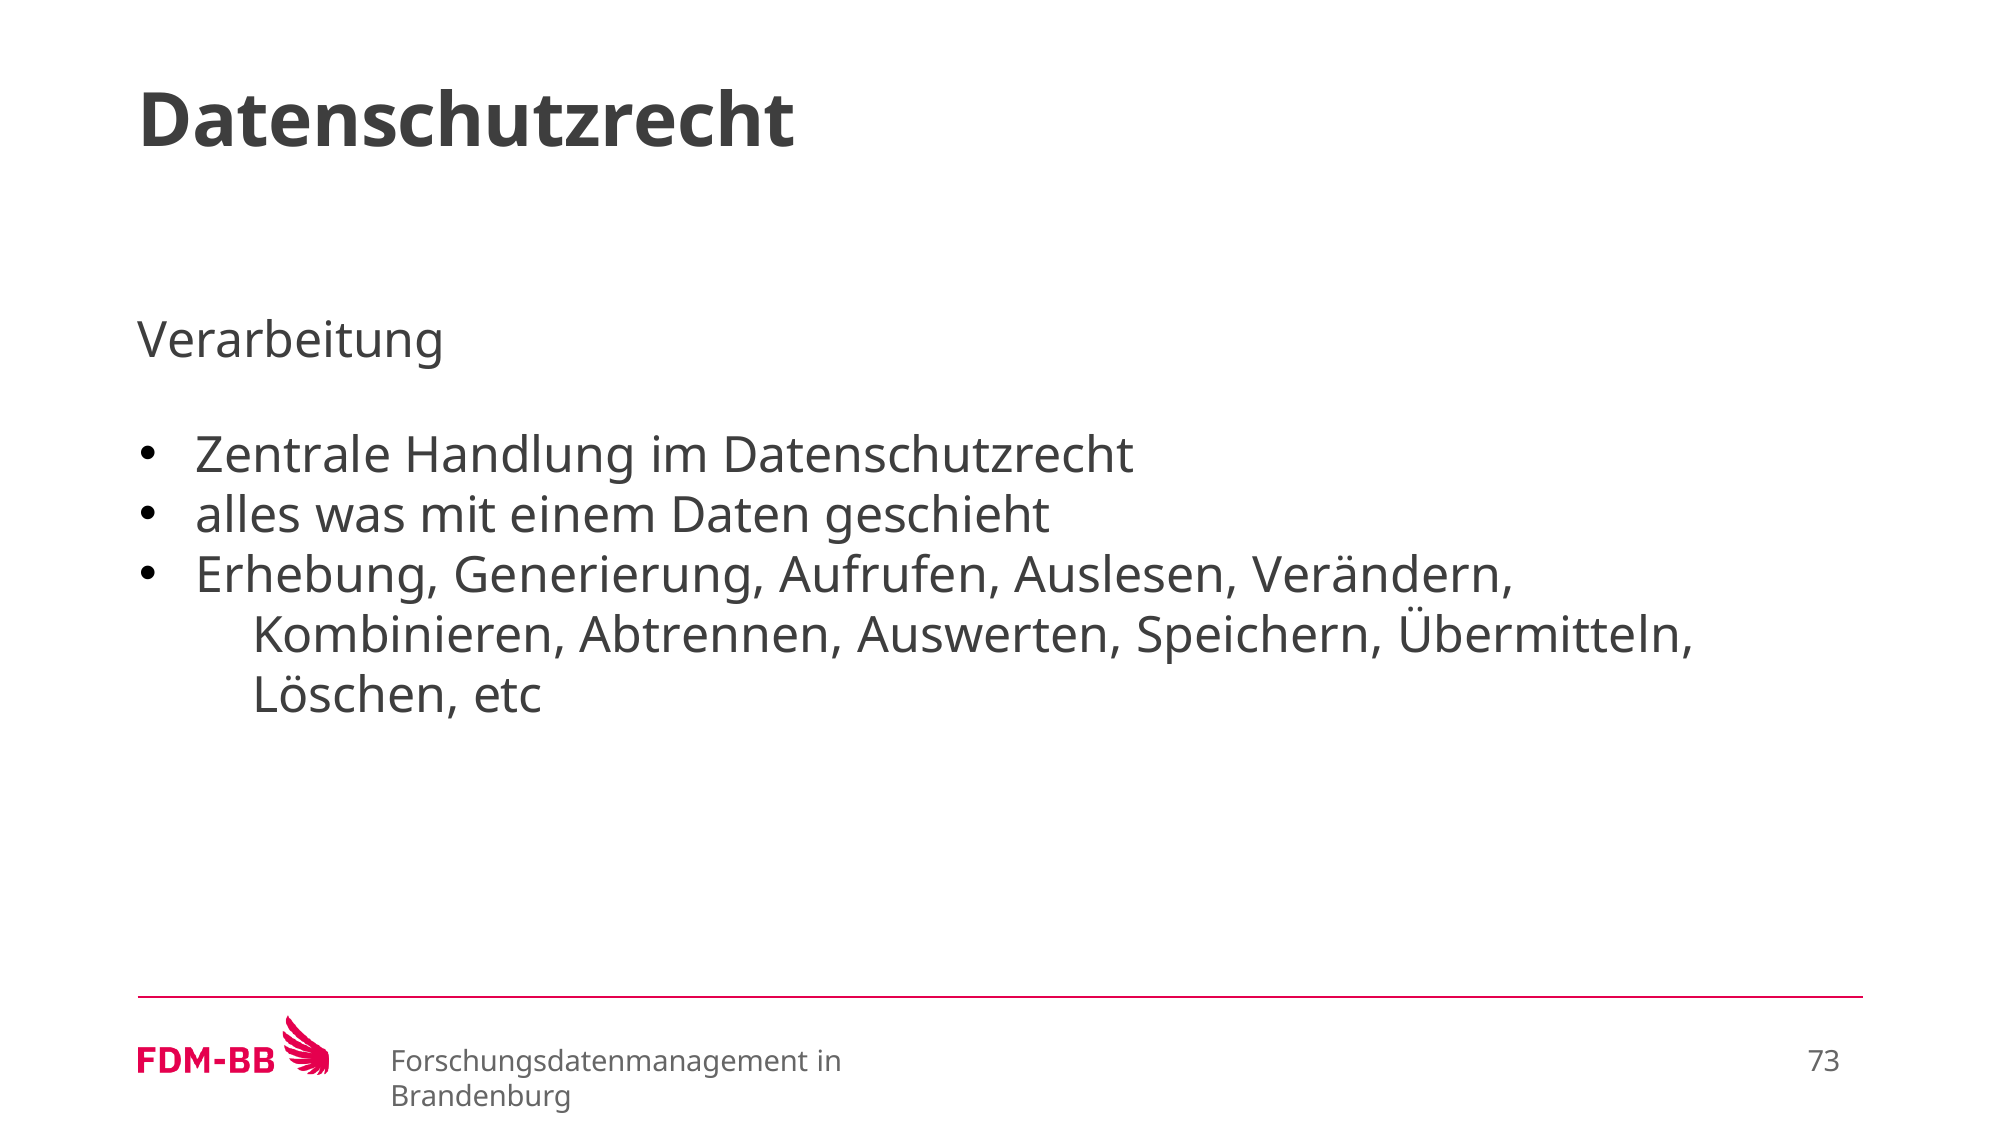

# Datenschutzrecht
Verarbeitung
Zentrale Handlung im Datenschutzrecht
alles was mit einem Daten geschieht
Erhebung, Generierung, Aufrufen, Auslesen, Verändern, Kombinieren, Abtrennen, Auswerten, Speichern, Übermitteln, Löschen, etc
Forschungsdatenmanagement in Brandenburg
73